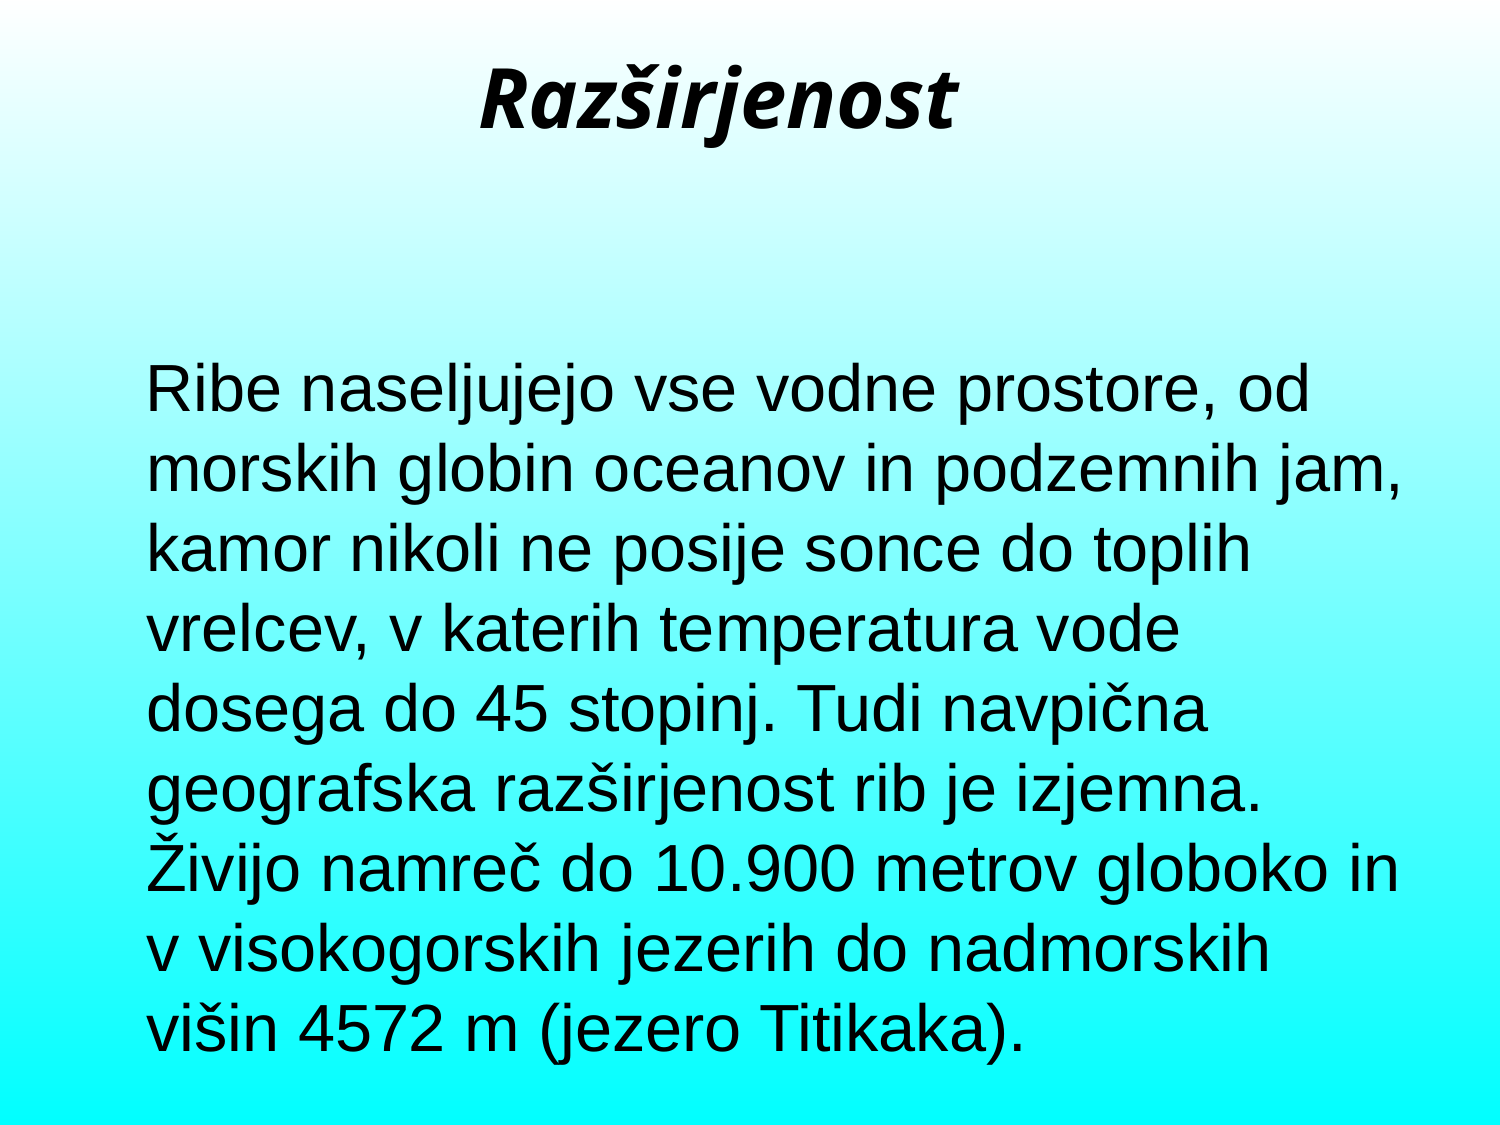

Razširjenost
# Ribe naseljujejo vse vodne prostore, od morskih globin oceanov in podzemnih jam, kamor nikoli ne posije sonce do toplih vrelcev, v katerih temperatura vode dosega do 45 stopinj. Tudi navpična geografska razširjenost rib je izjemna. Živijo namreč do 10.900 metrov globoko in v visokogorskih jezerih do nadmorskih višin 4572 m (jezero Titikaka).